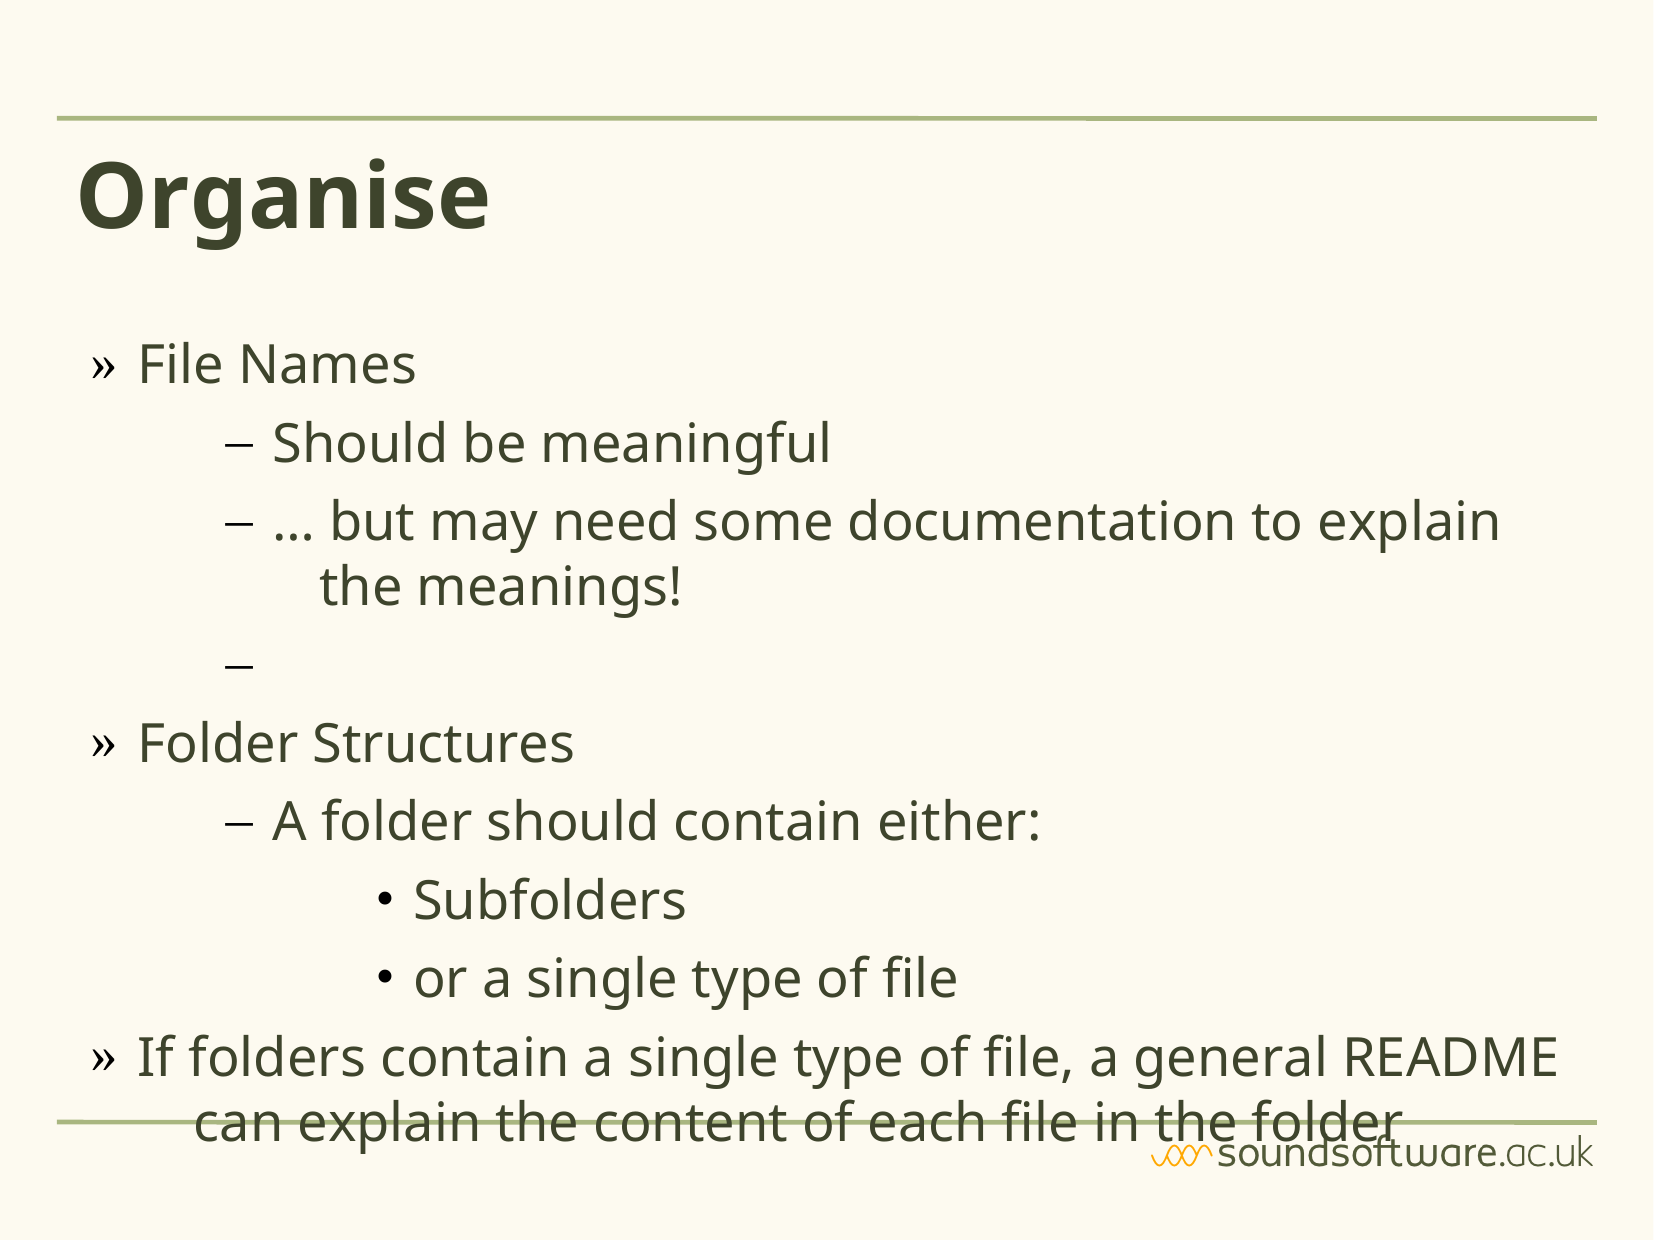

# Organise
File Names
Should be meaningful
… but may need some documentation to explain the meanings!
Folder Structures
A folder should contain either:
Subfolders
or a single type of file
If folders contain a single type of file, a general README can explain the content of each file in the folder